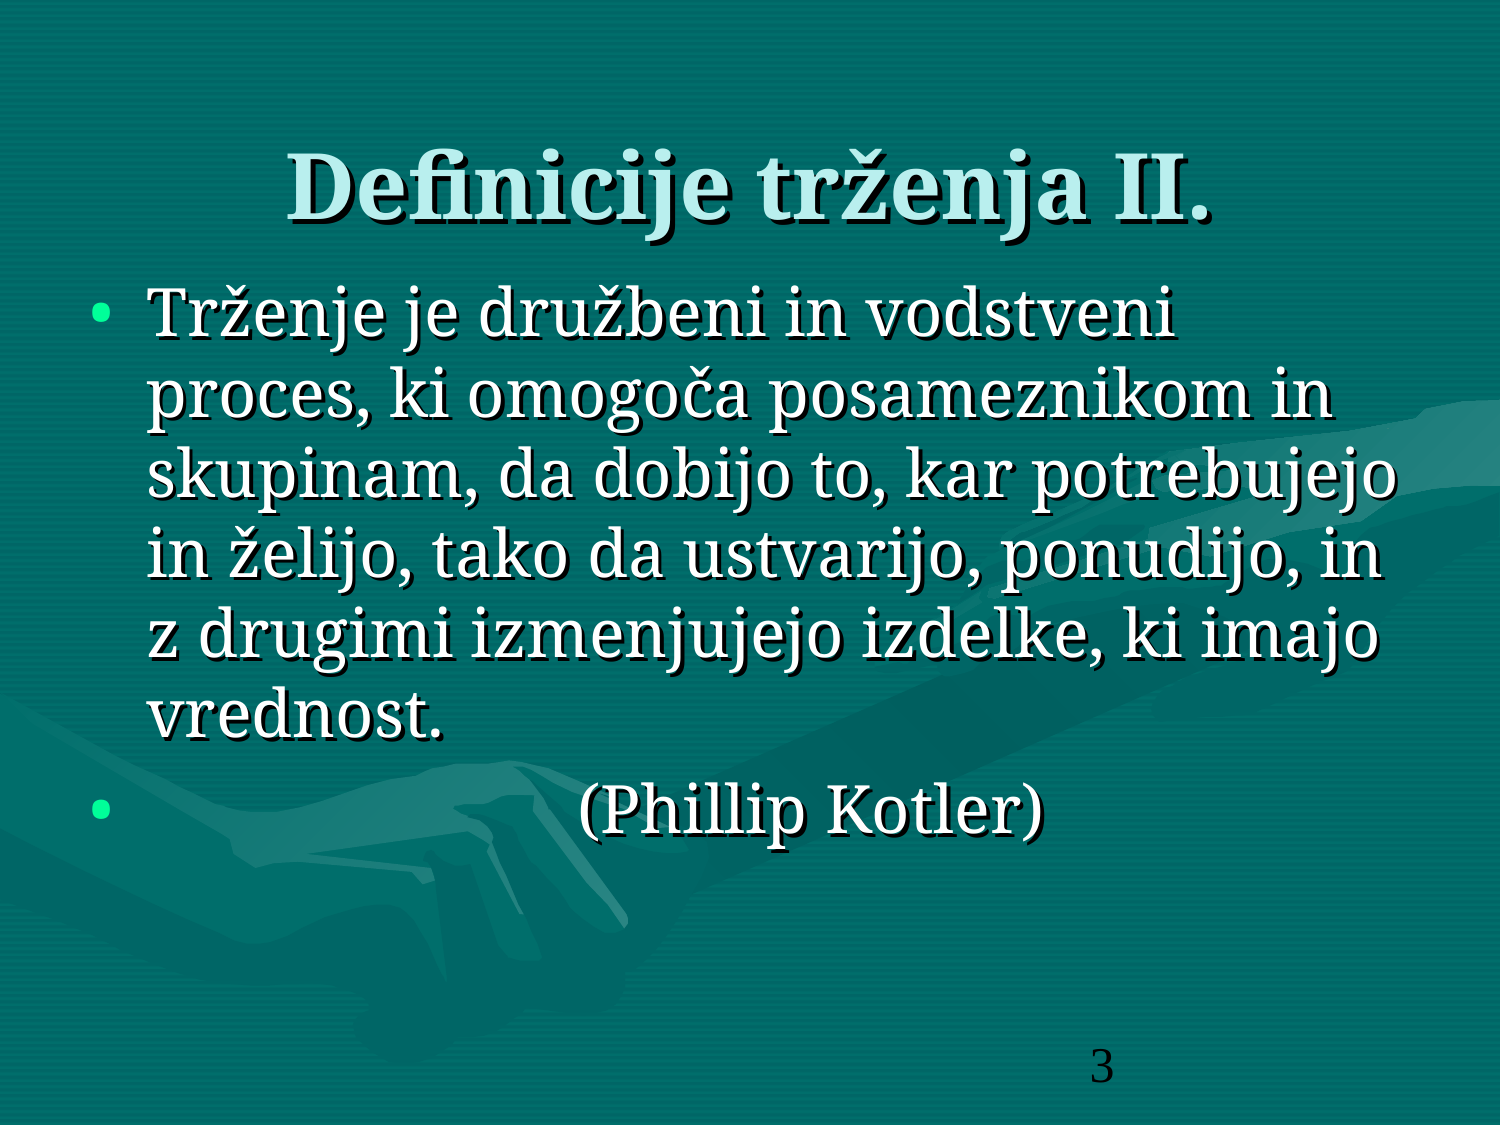

# Definicije trženja II.
Trženje je družbeni in vodstveni proces, ki omogoča posameznikom in skupinam, da dobijo to, kar potrebujejo in želijo, tako da ustvarijo, ponudijo, in z drugimi izmenjujejo izdelke, ki imajo vrednost.
 (Phillip Kotler)
3